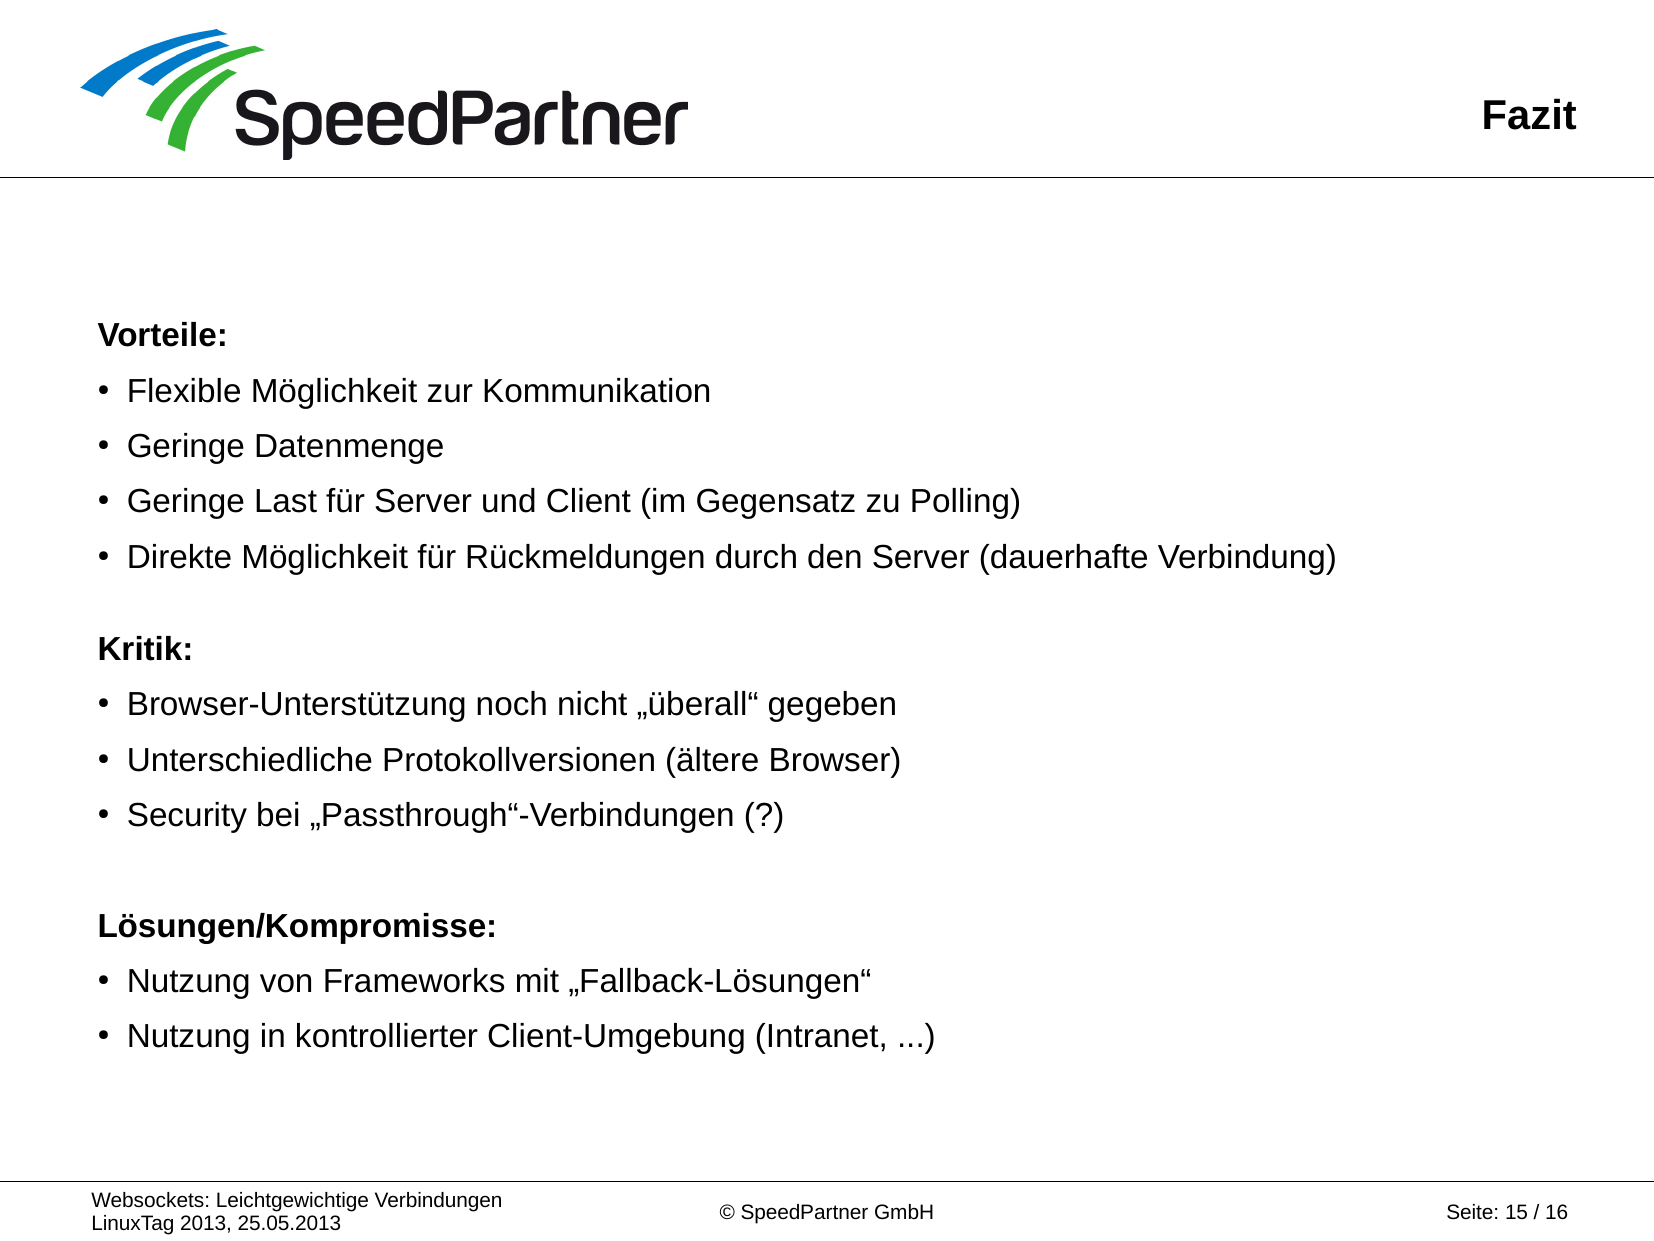

# Fazit
Vorteile:
Flexible Möglichkeit zur Kommunikation
Geringe Datenmenge
Geringe Last für Server und Client (im Gegensatz zu Polling)
Direkte Möglichkeit für Rückmeldungen durch den Server (dauerhafte Verbindung)
Kritik:
Browser-Unterstützung noch nicht „überall“ gegeben
Unterschiedliche Protokollversionen (ältere Browser)
Security bei „Passthrough“-Verbindungen (?)
Lösungen/Kompromisse:
Nutzung von Frameworks mit „Fallback-Lösungen“
Nutzung in kontrollierter Client-Umgebung (Intranet, ...)